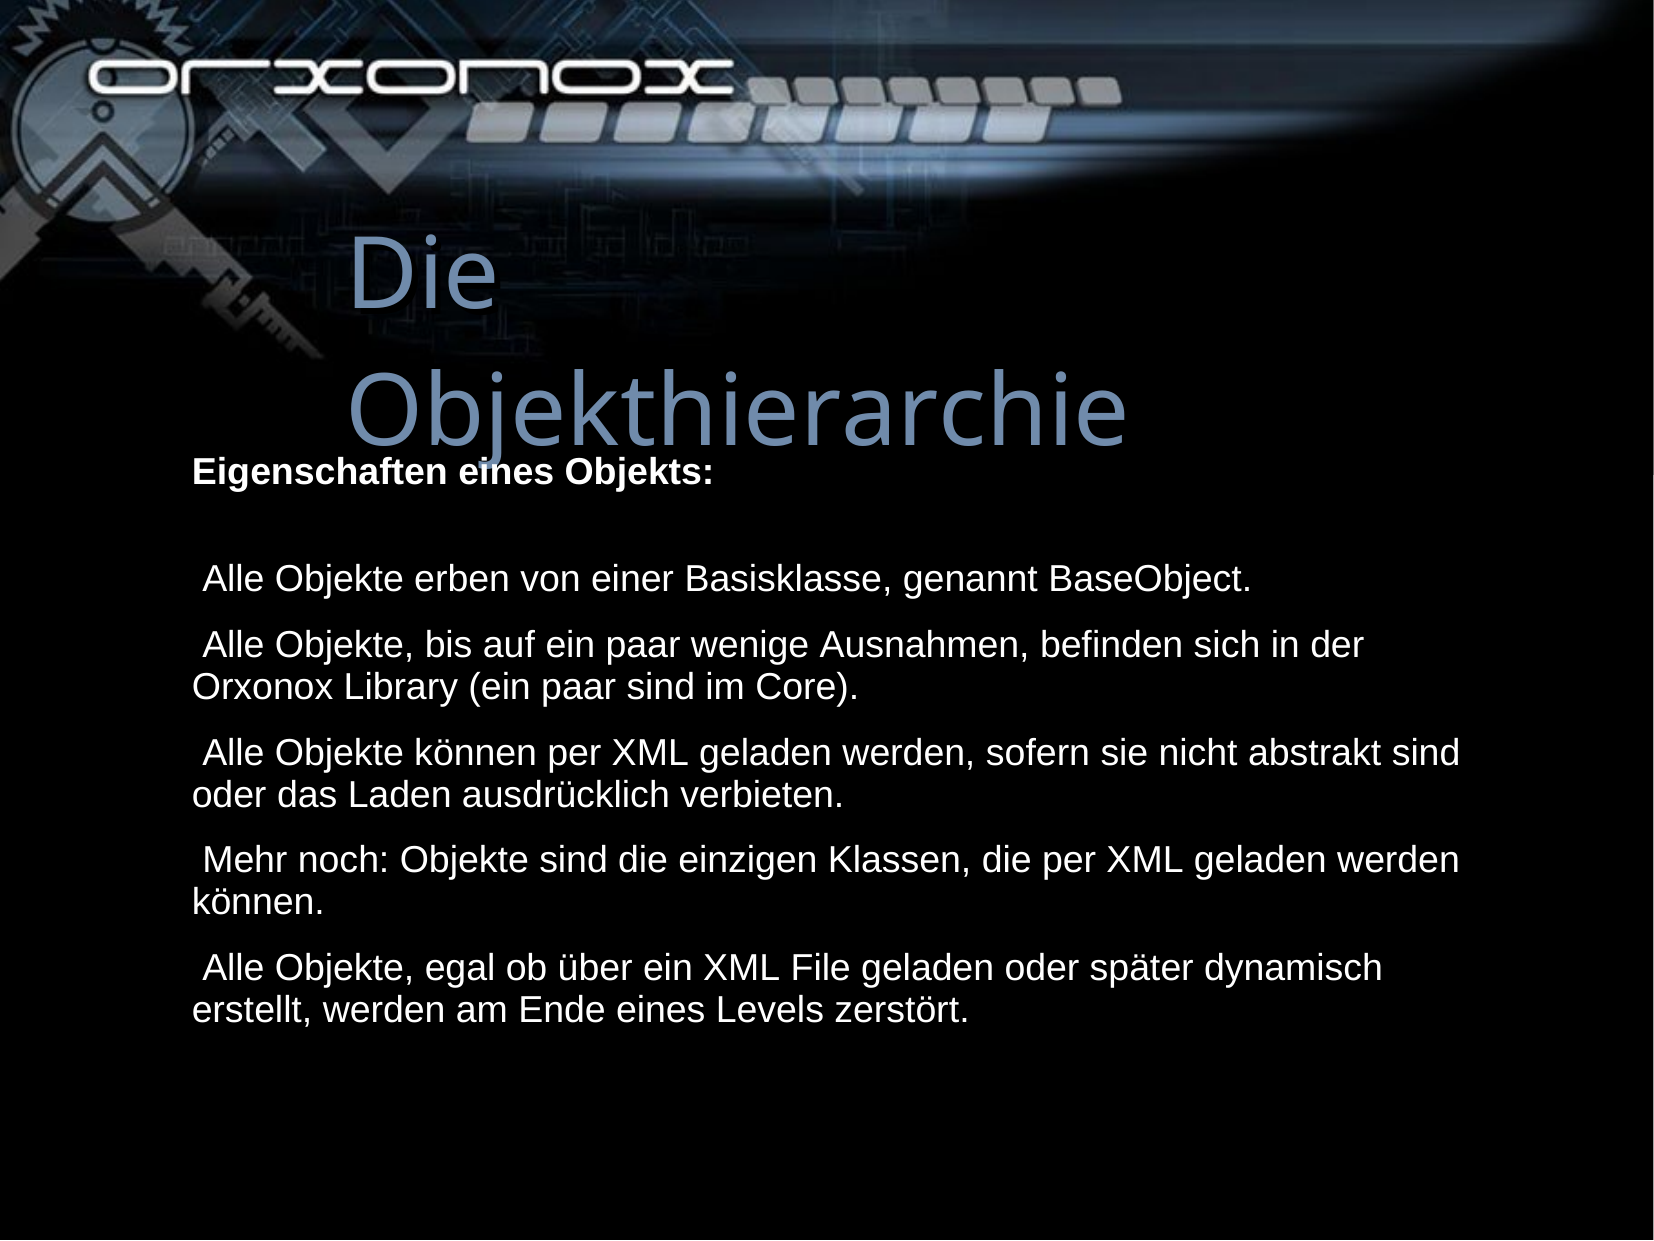

Die Objekthierarchie
Eigenschaften eines Objekts:
 Alle Objekte erben von einer Basisklasse, genannt BaseObject.
 Alle Objekte, bis auf ein paar wenige Ausnahmen, befinden sich in der Orxonox Library (ein paar sind im Core).
 Alle Objekte können per XML geladen werden, sofern sie nicht abstrakt sind oder das Laden ausdrücklich verbieten.
 Mehr noch: Objekte sind die einzigen Klassen, die per XML geladen werden können.
 Alle Objekte, egal ob über ein XML File geladen oder später dynamisch erstellt, werden am Ende eines Levels zerstört.